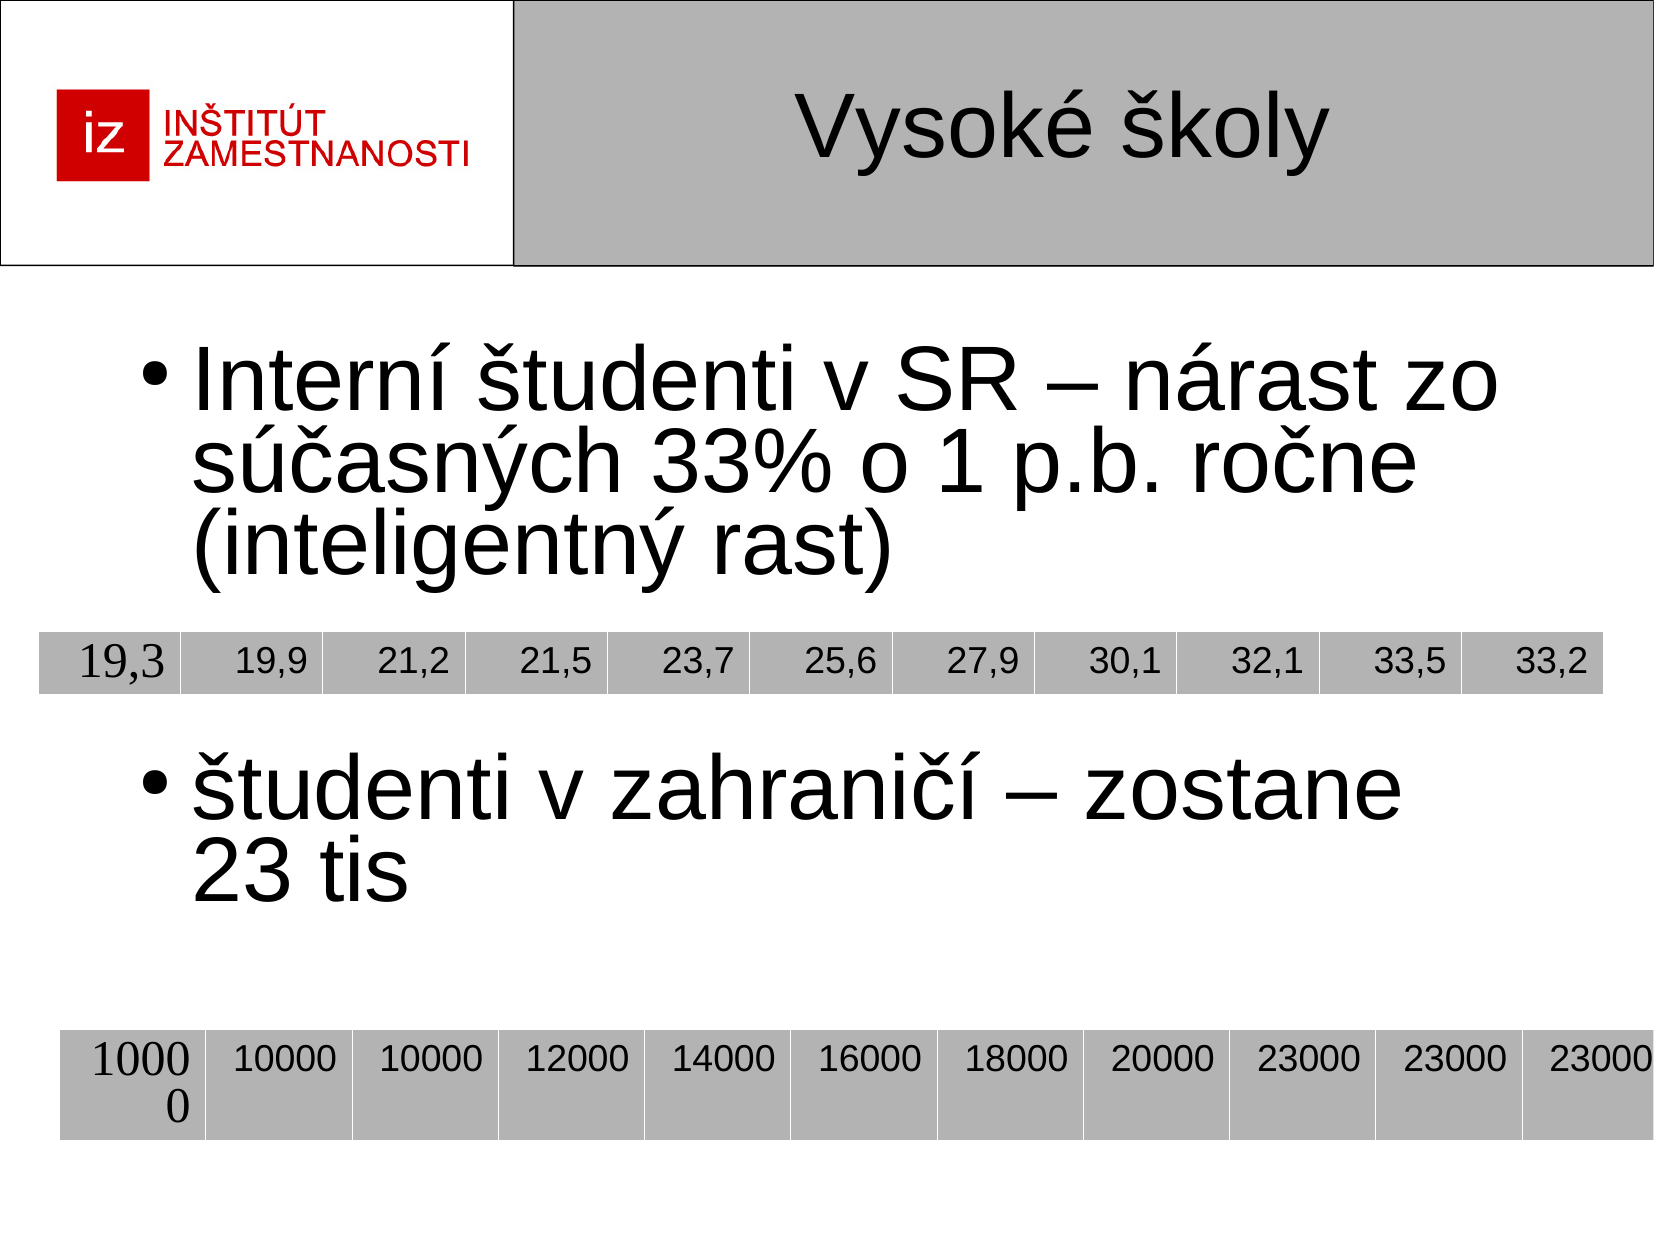

# Vysoké školy
Interní študenti v SR – nárast zo súčasných 33% o 1 p.b. ročne (inteligentný rast)
študenti v zahraničí – zostane 23 tis
| 19,3 | 19,9 | 21,2 | 21,5 | 23,7 | 25,6 | 27,9 | 30,1 | 32,1 | 33,5 | 33,2 |
| --- | --- | --- | --- | --- | --- | --- | --- | --- | --- | --- |
| 10000 | 10000 | 10000 | 12000 | 14000 | 16000 | 18000 | 20000 | 23000 | 23000 | 23000 |
| --- | --- | --- | --- | --- | --- | --- | --- | --- | --- | --- |